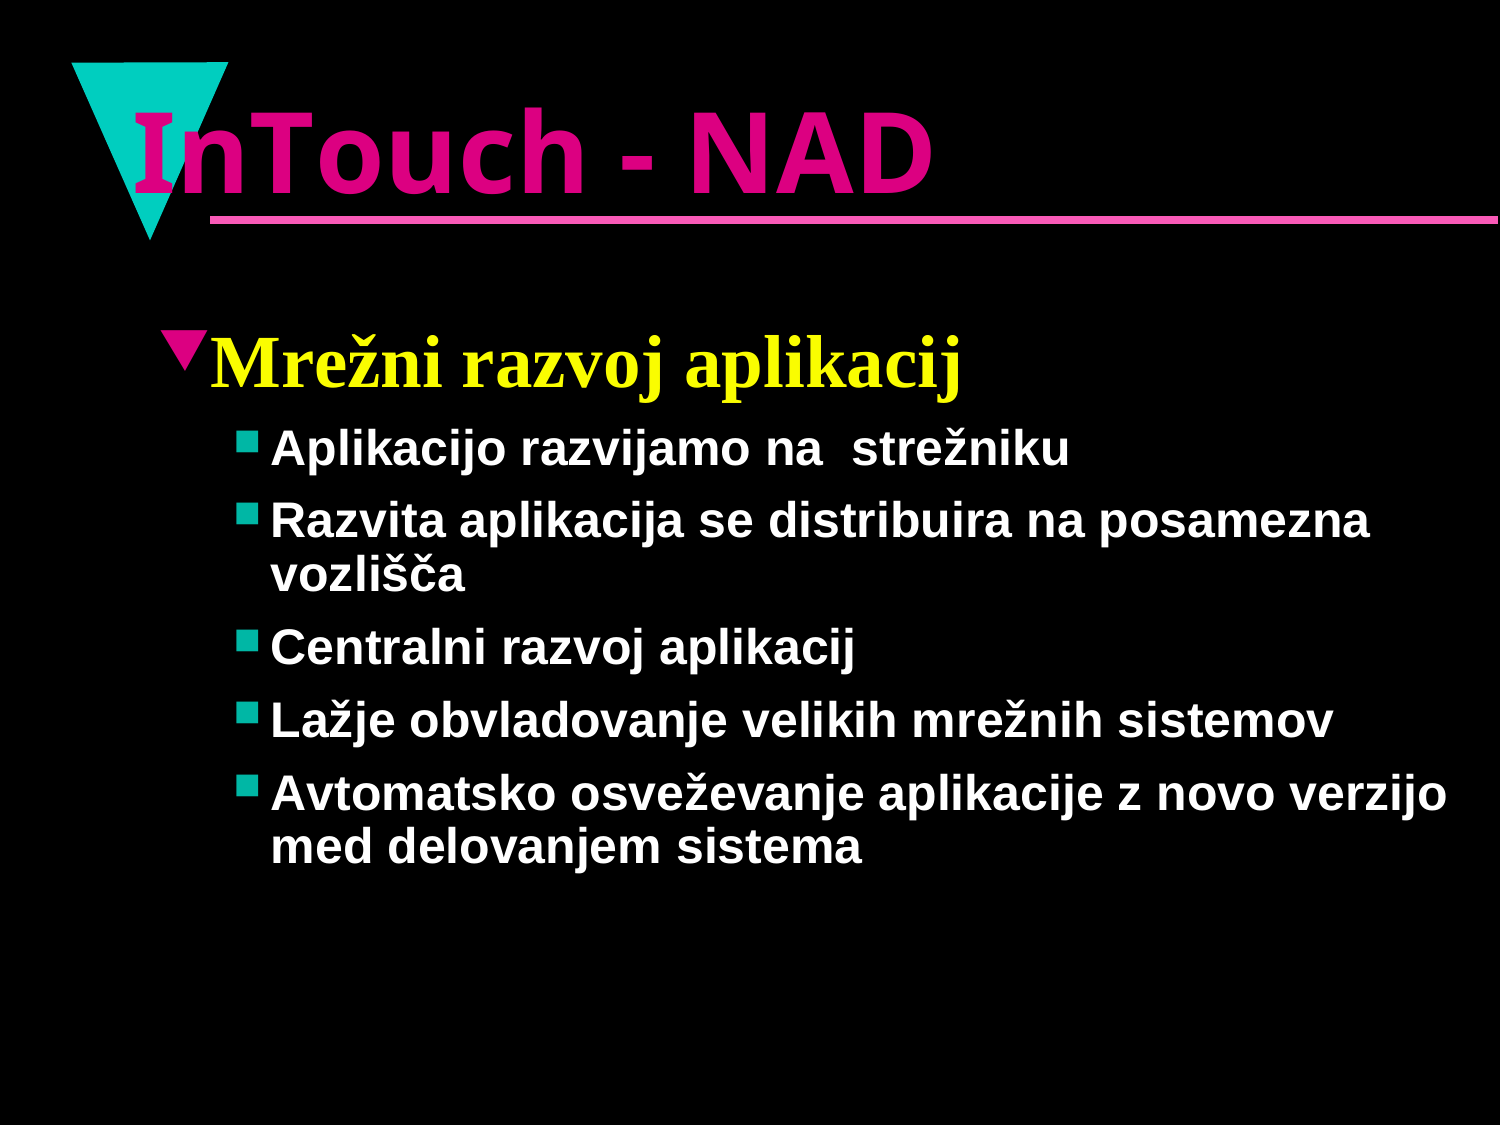

# InTouch - NAD
Mrežni razvoj aplikacij
Aplikacijo razvijamo na strežniku
Razvita aplikacija se distribuira na posamezna vozlišča
Centralni razvoj aplikacij
Lažje obvladovanje velikih mrežnih sistemov
Avtomatsko osveževanje aplikacije z novo verzijo med delovanjem sistema
35